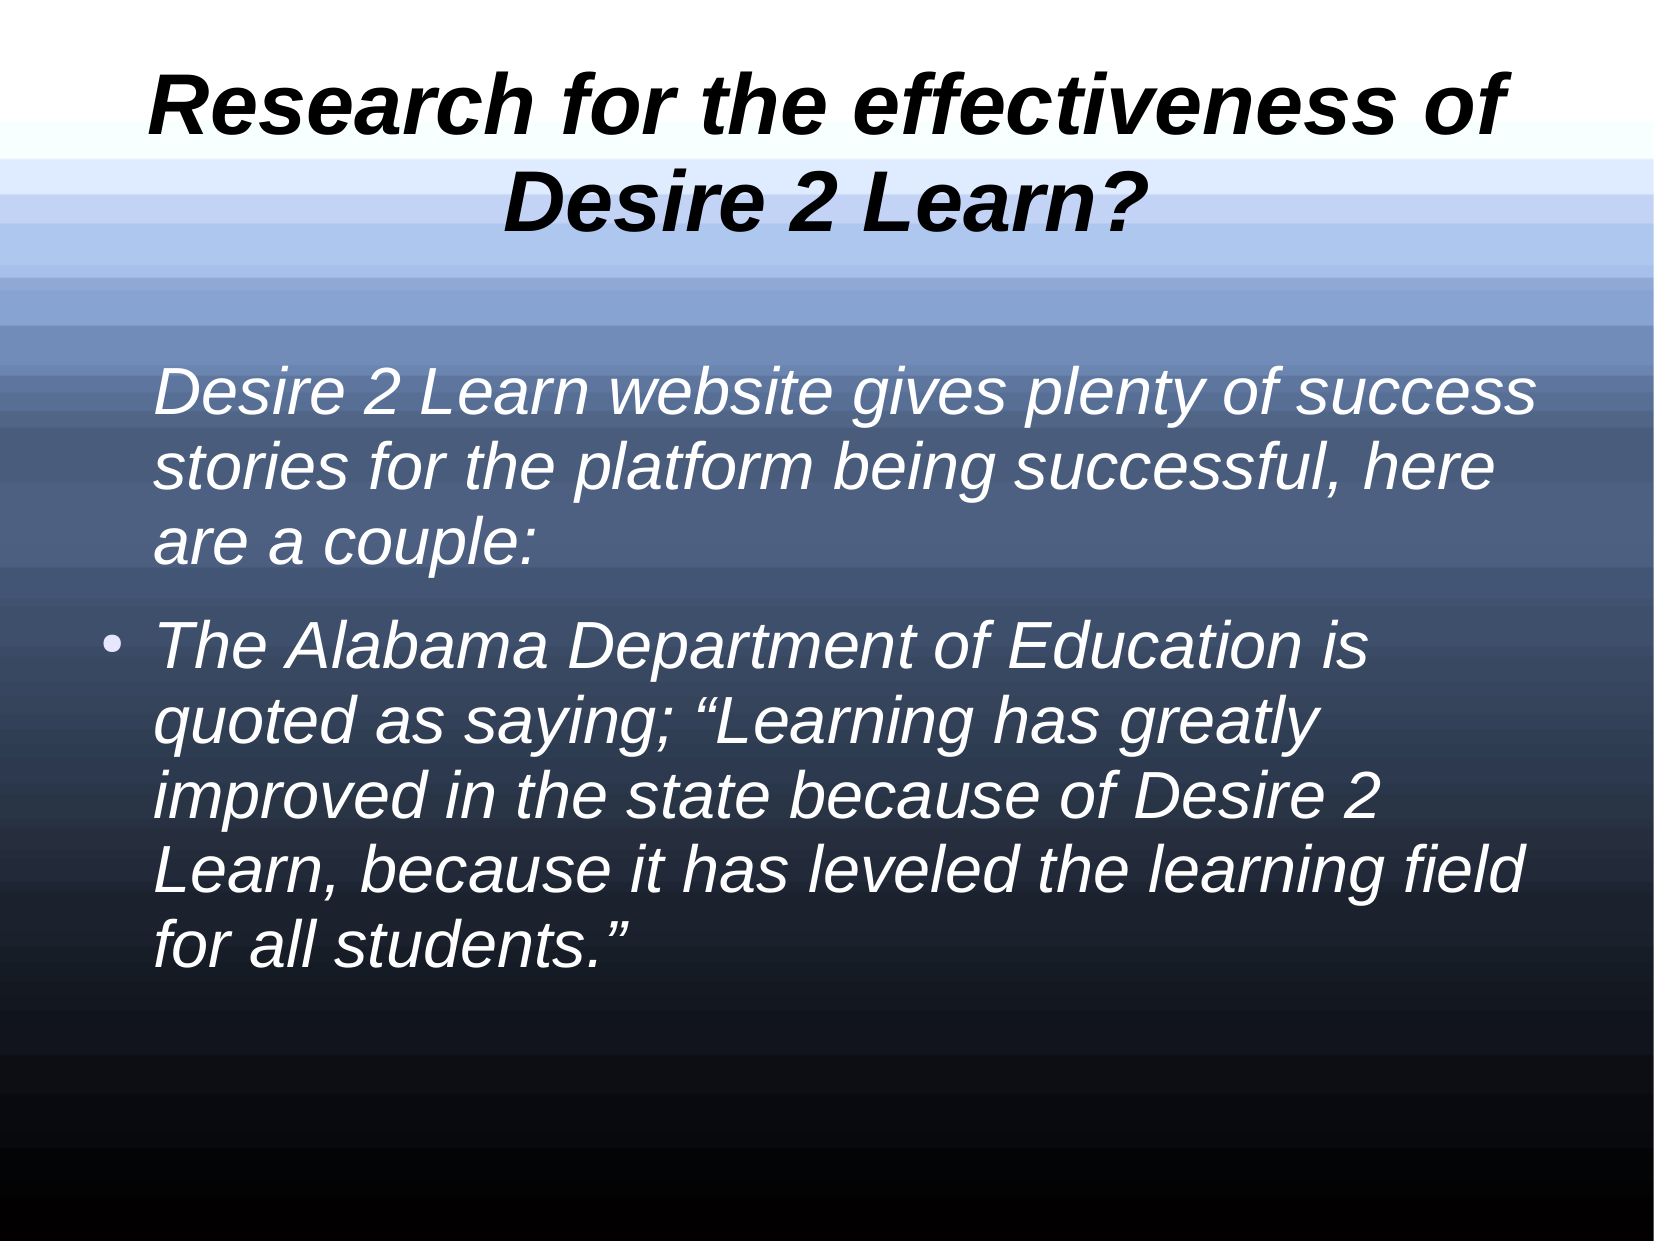

# Research for the effectiveness of Desire 2 Learn?
Desire 2 Learn website gives plenty of success stories for the platform being successful, here are a couple:
The Alabama Department of Education is quoted as saying; “Learning has greatly improved in the state because of Desire 2 Learn, because it has leveled the learning field for all students.”